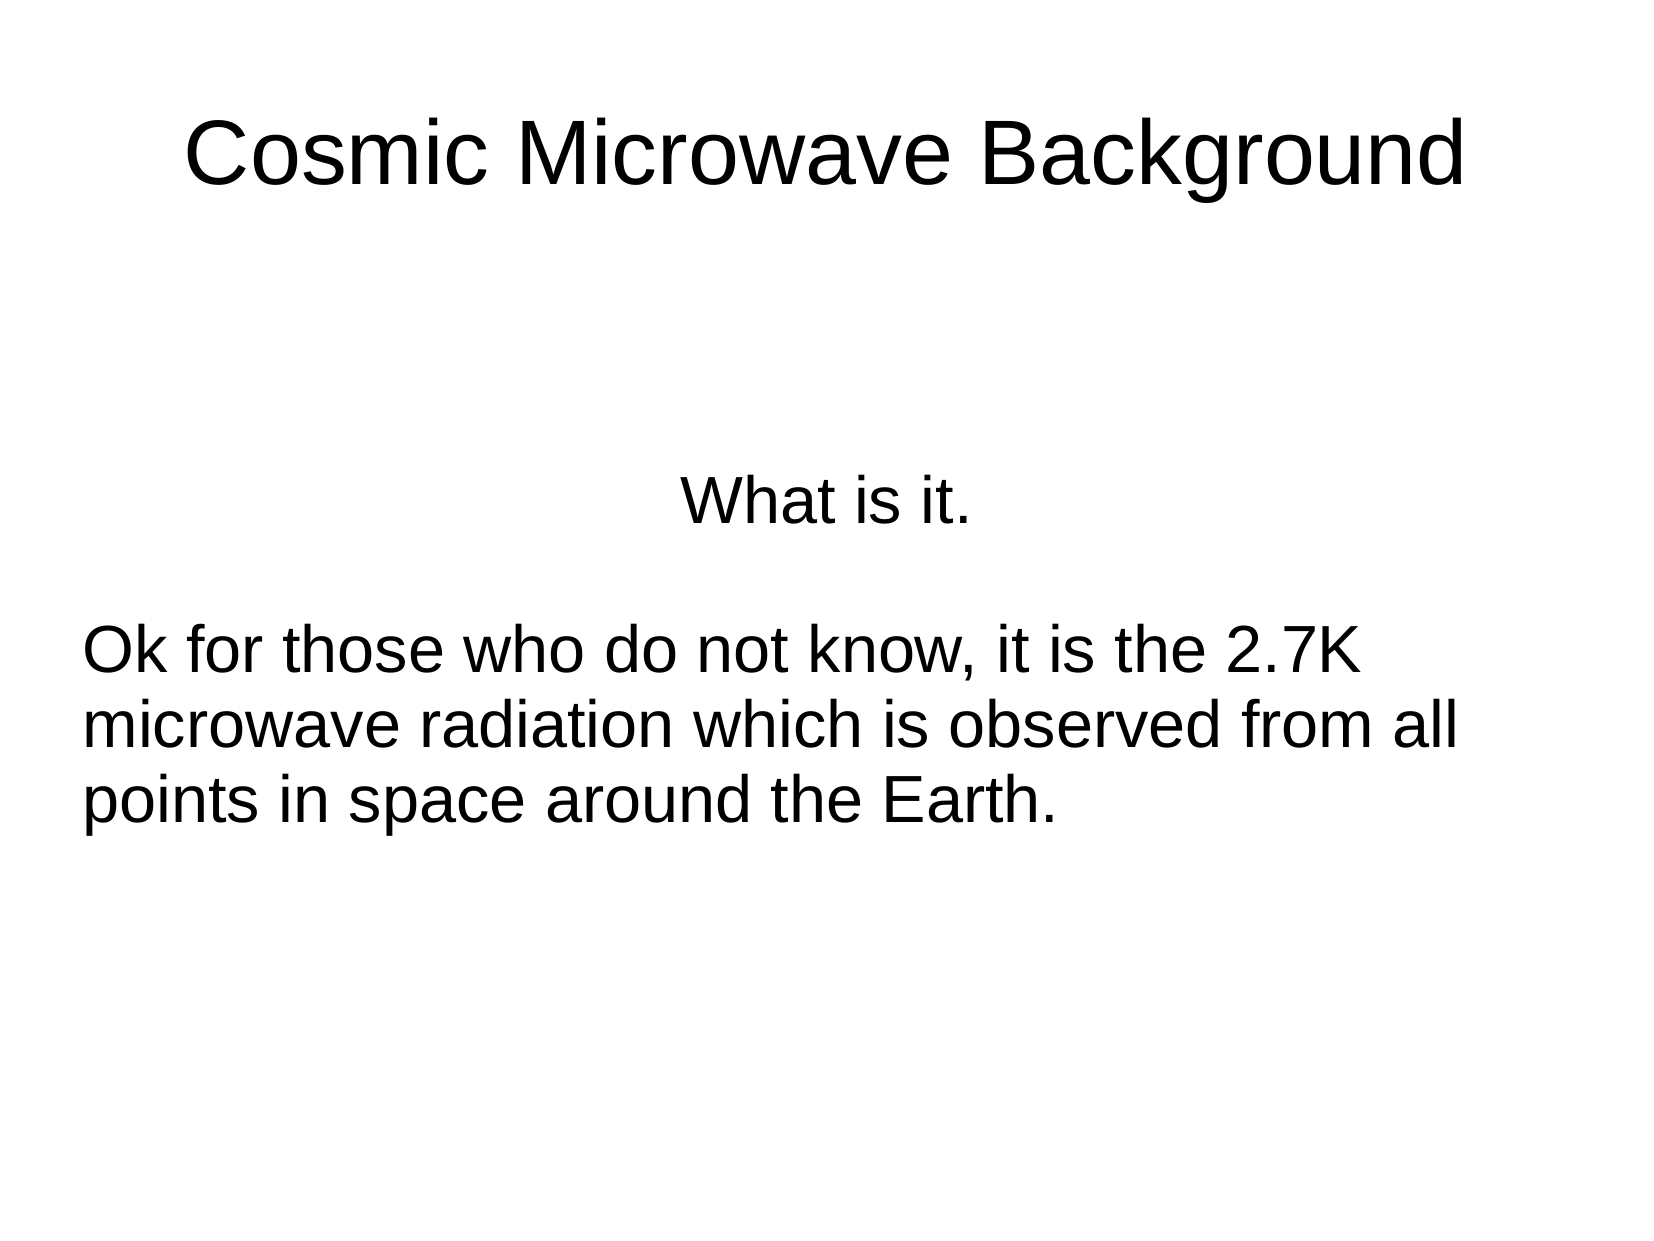

# Cosmic Microwave Background
What is it.
Ok for those who do not know, it is the 2.7K microwave radiation which is observed from all points in space around the Earth.